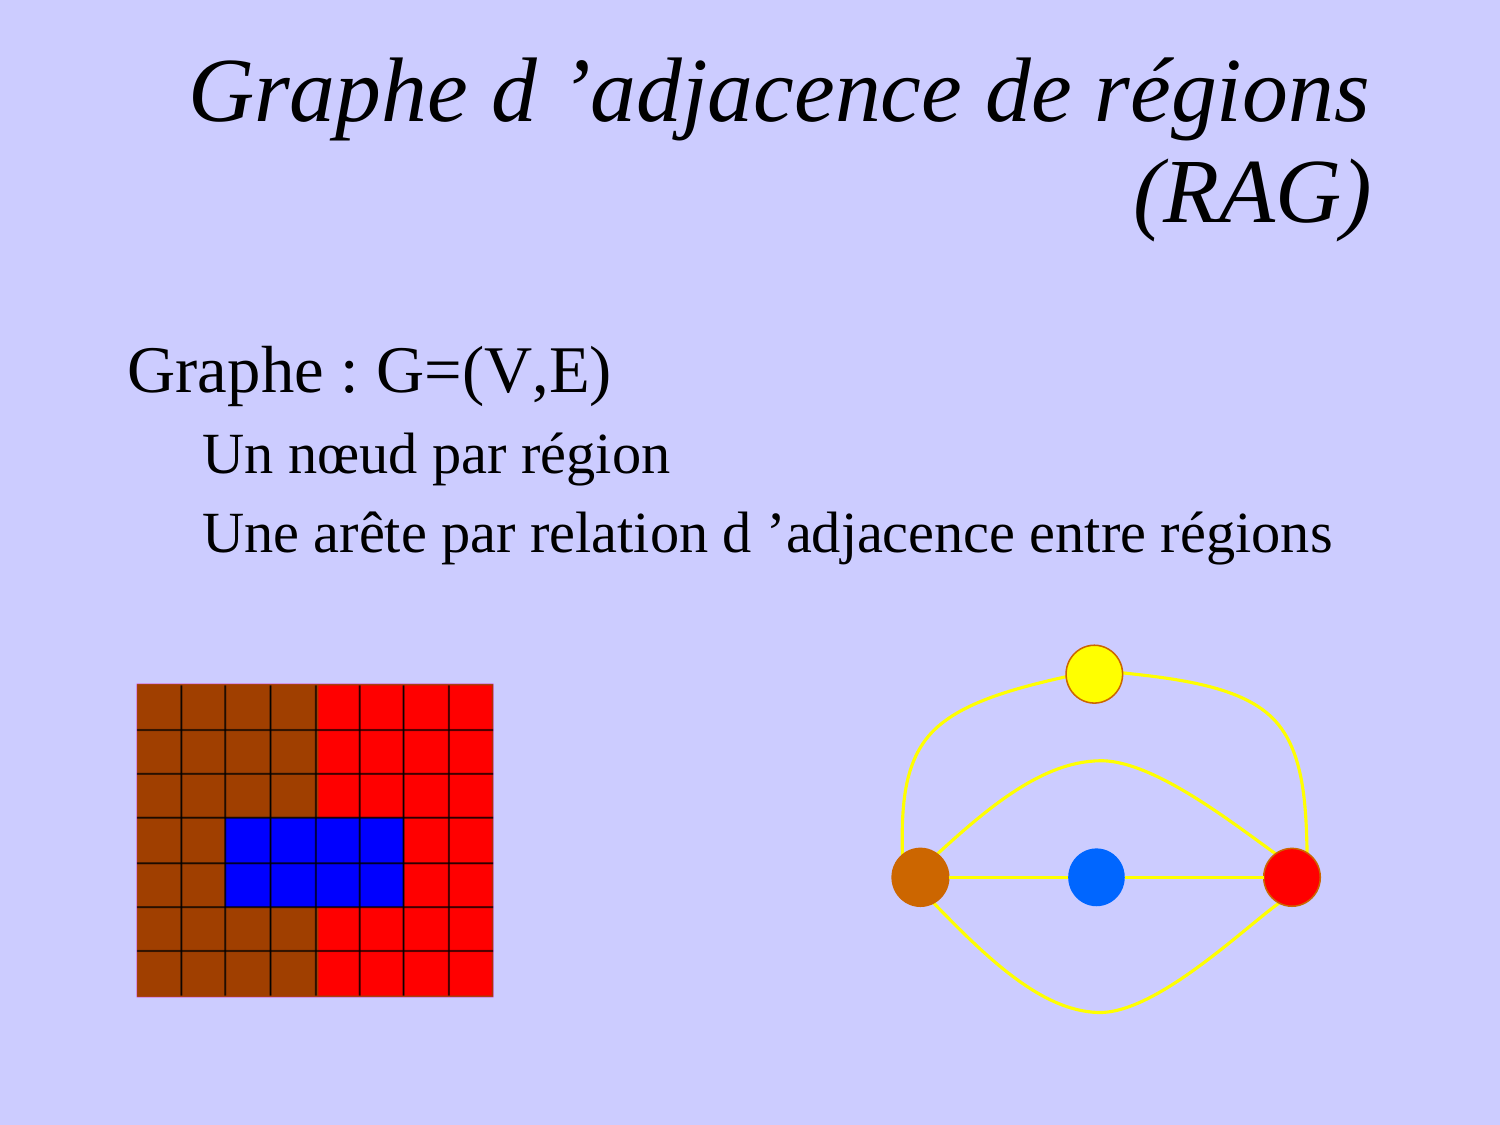

# Graphe d ’adjacence de régions (RAG)
Graphe : G=(V,E)
Un nœud par région
Une arête par relation d ’adjacence entre régions